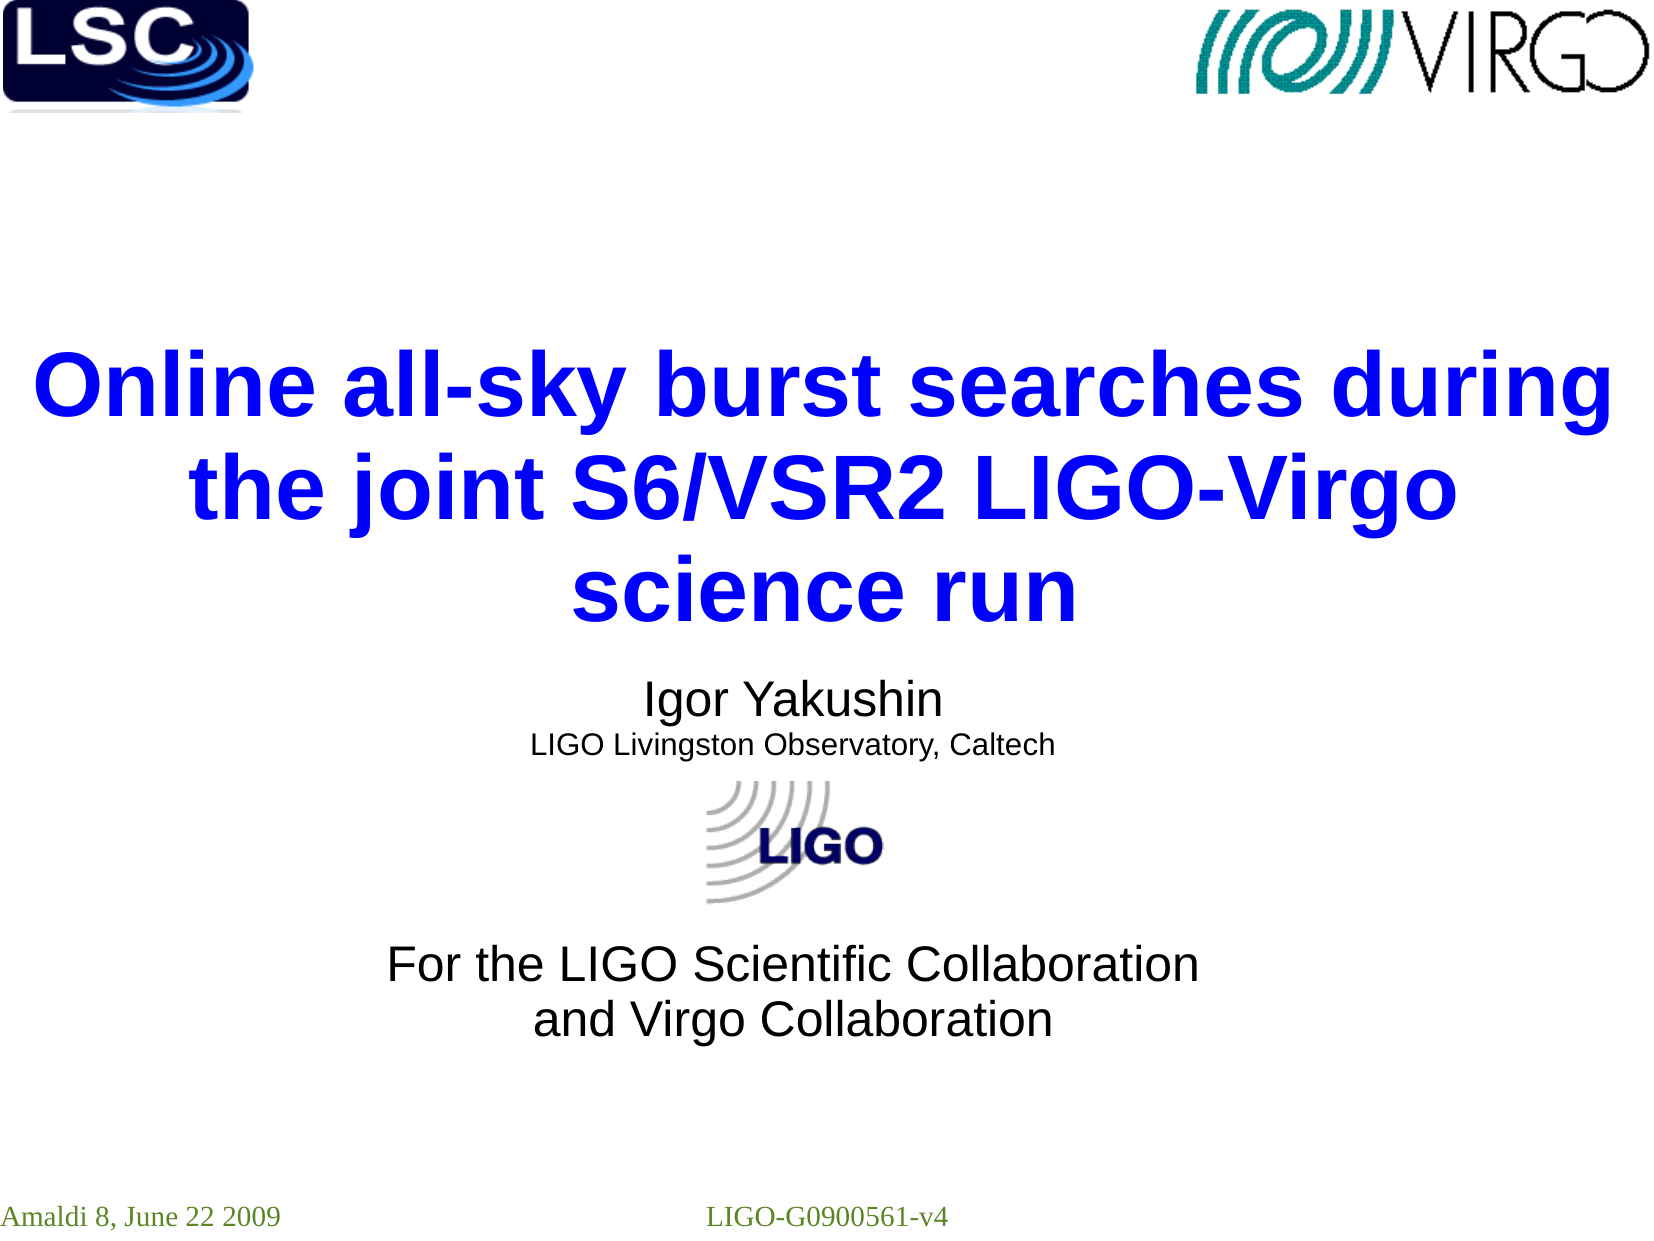

# Online all-sky burst searches during the joint S6/VSR2 LIGO-Virgo science run
Igor Yakushin
LIGO Livingston Observatory, Caltech
For the LIGO Scientific Collaboration
and Virgo Collaboration
LIGO-G0900561-v4
Amaldi 8, June 22 2009